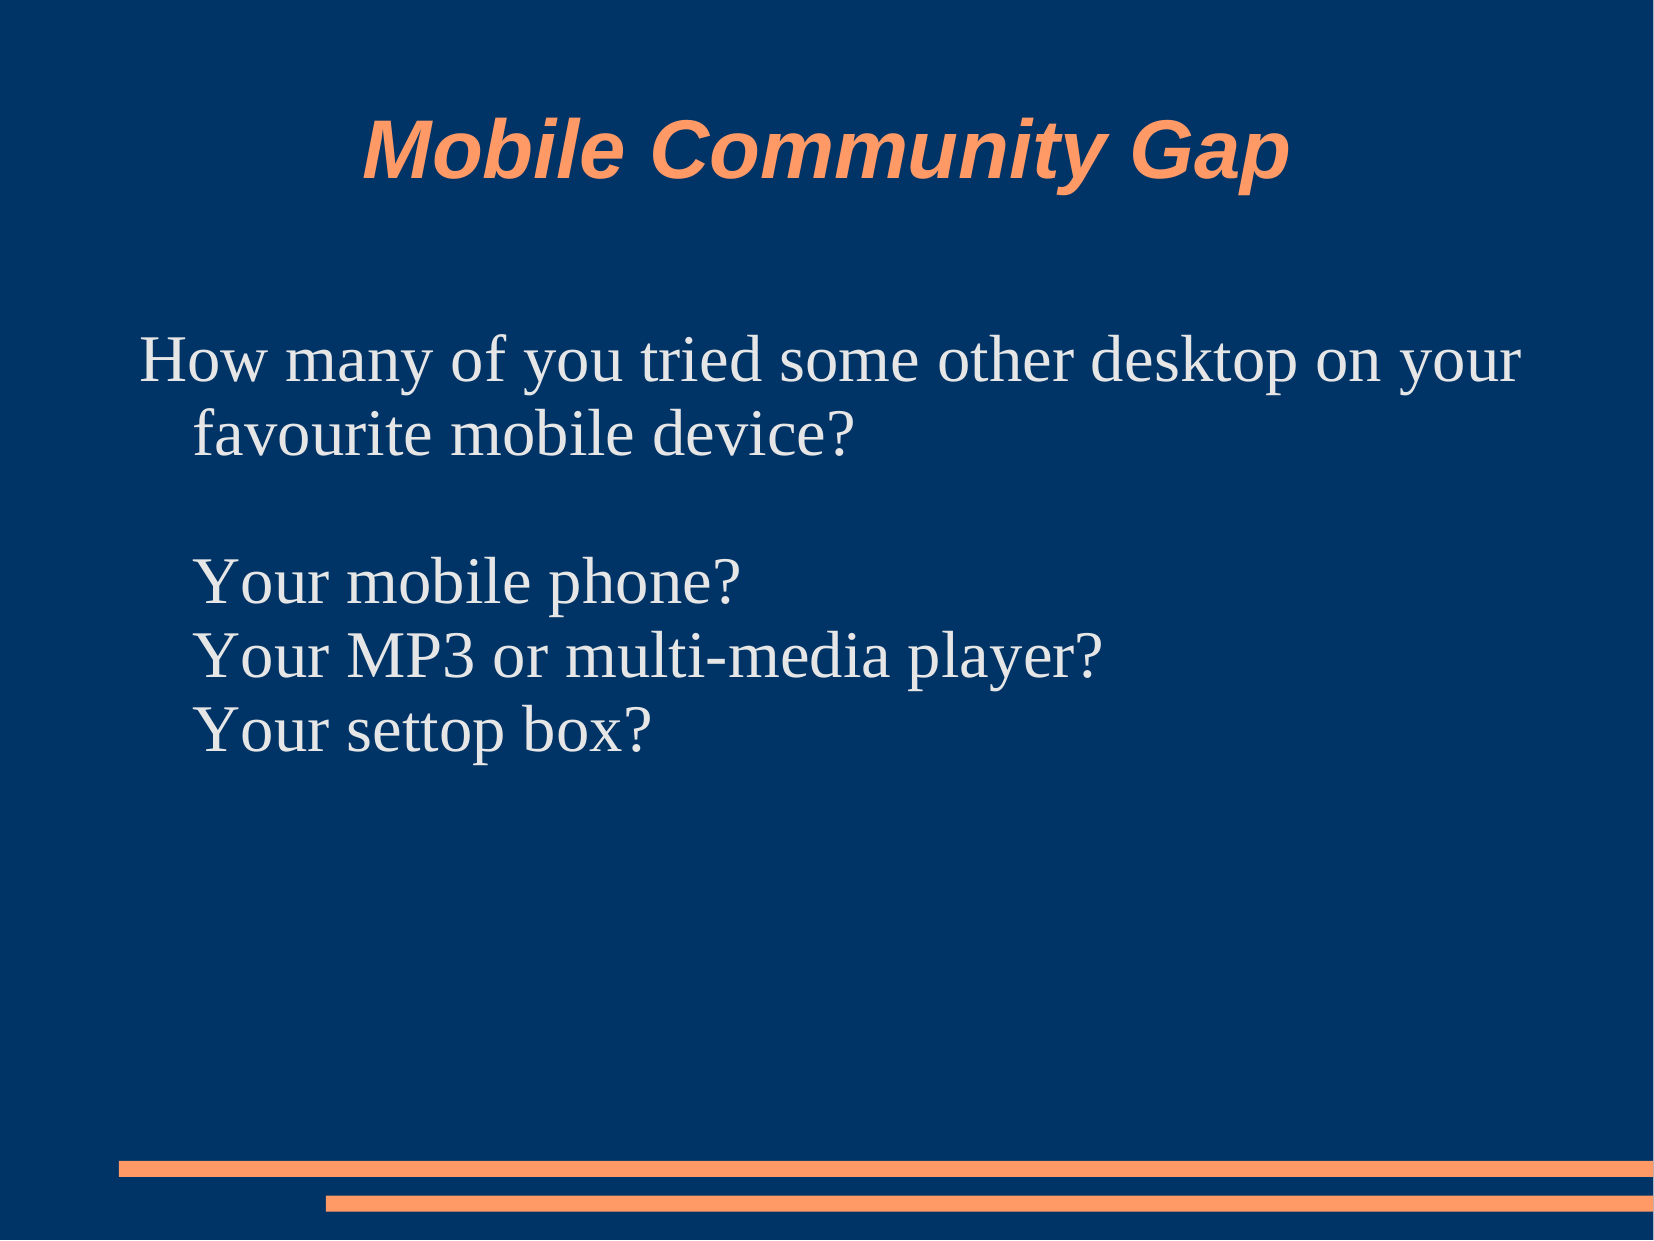

# Mobile Community Gap
How many of you tried some other desktop on your favourite mobile device?
Your mobile phone?
Your MP3 or multi-media player?
Your settop box?